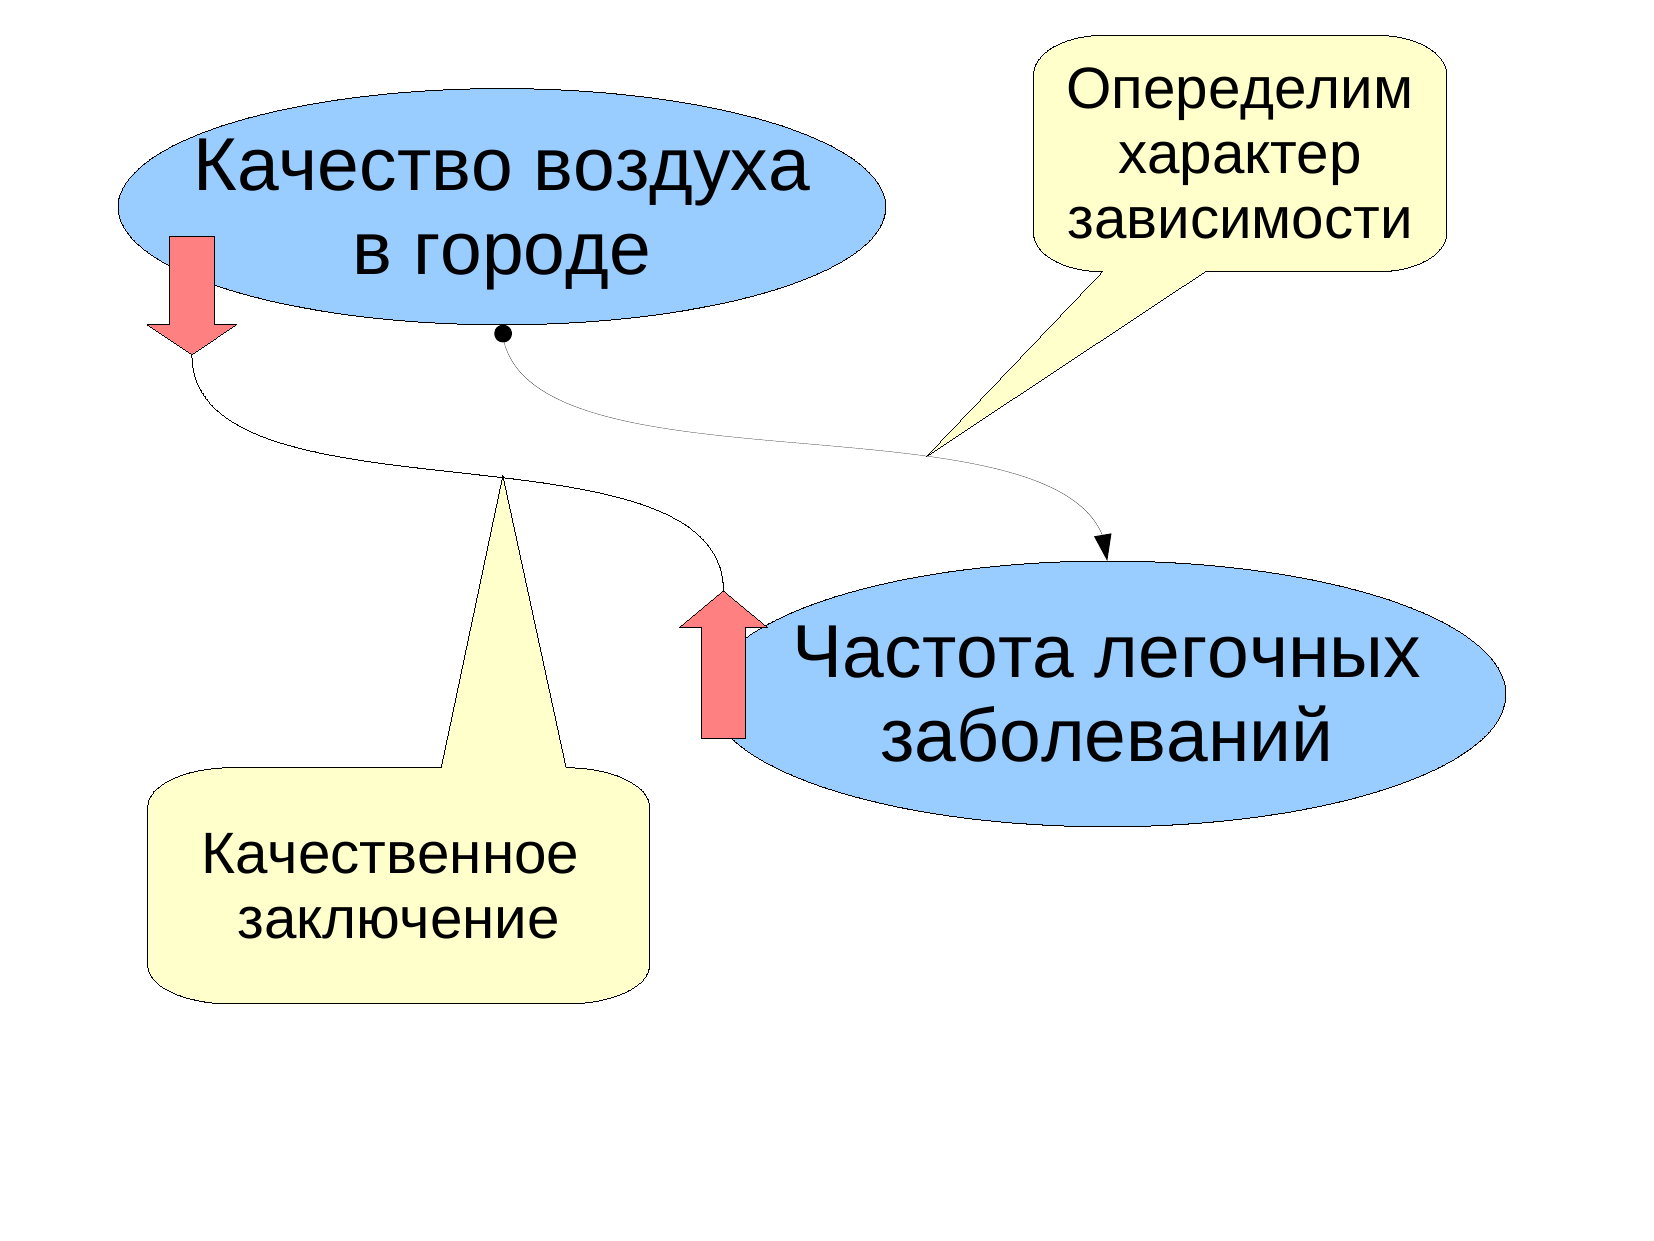

Опеределим
характер
зависимости
Качество воздуха
в городе
Частота легочных
заболеваний
Качественное
заключение